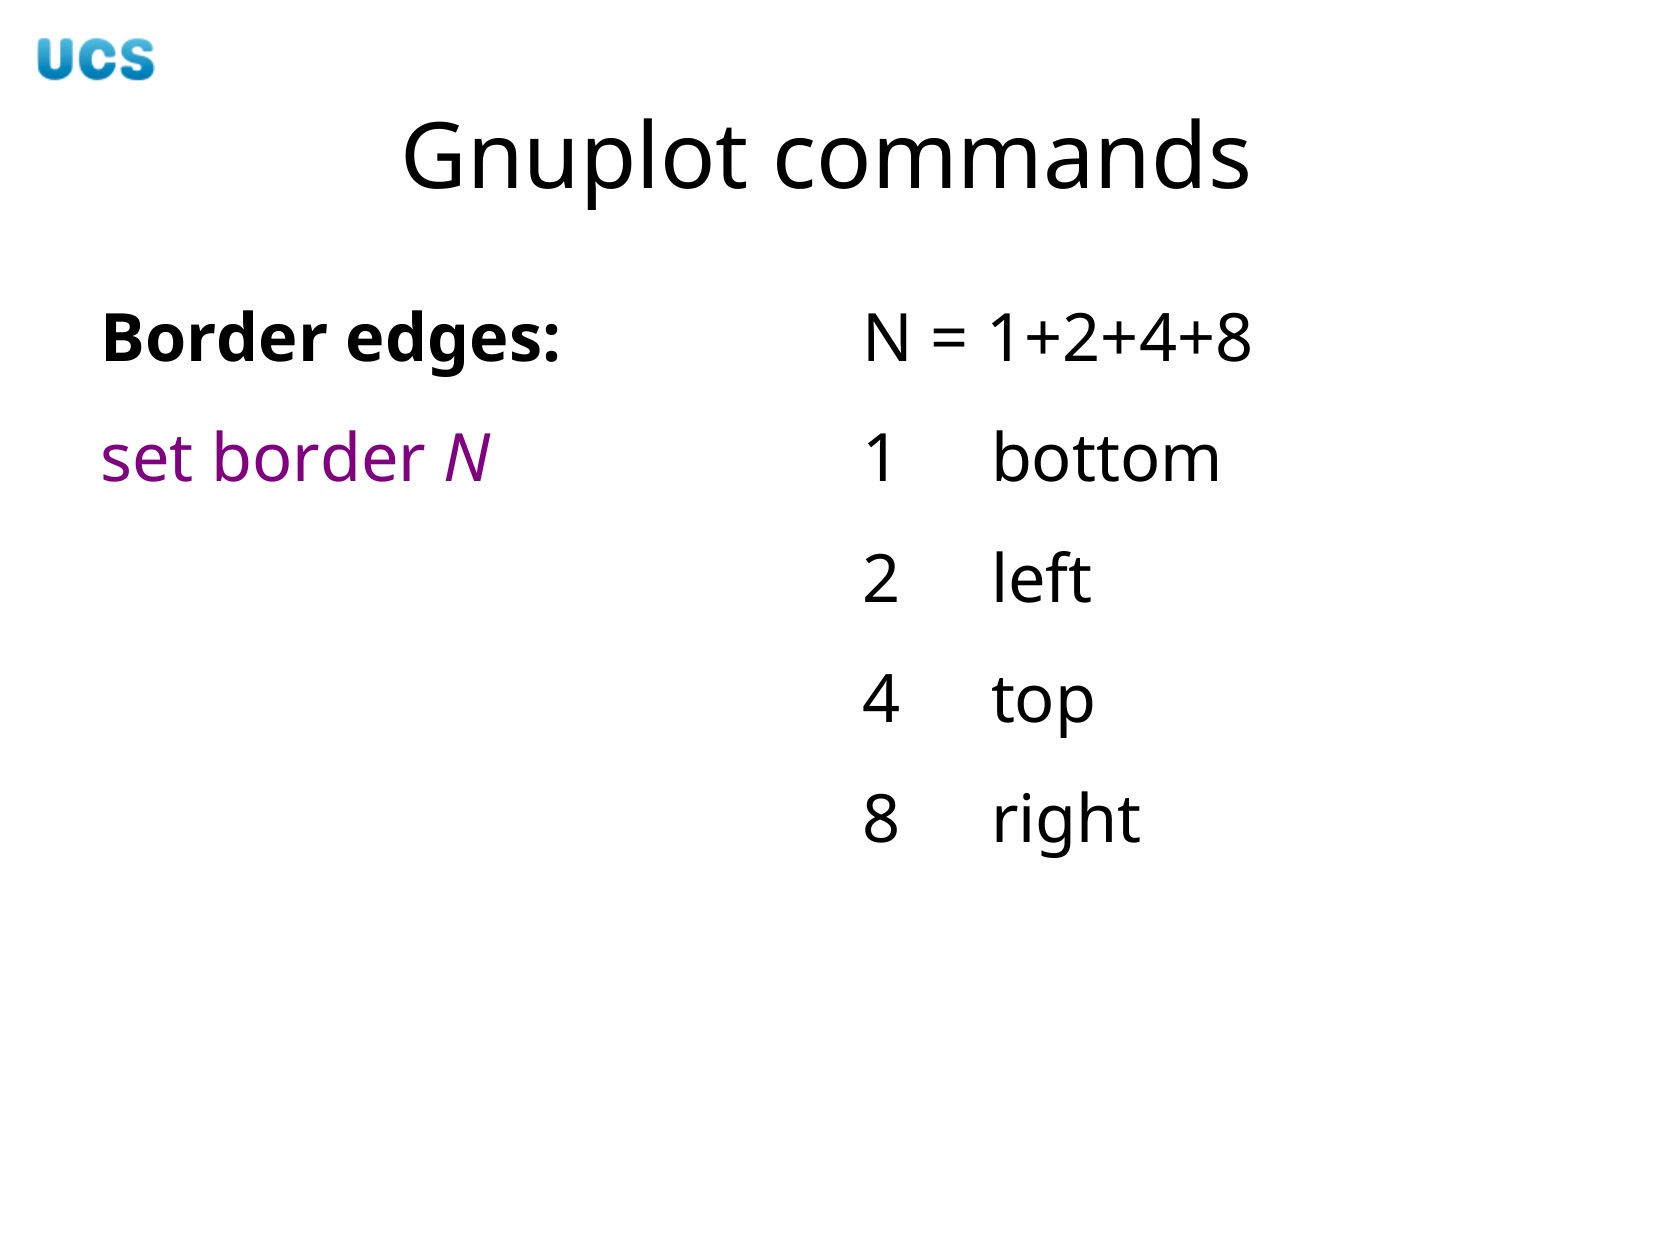

# Gnuplot commands
Border edges:
set border N
N = 1+2+4+8
1	bottom
2	left
4	top
8	right